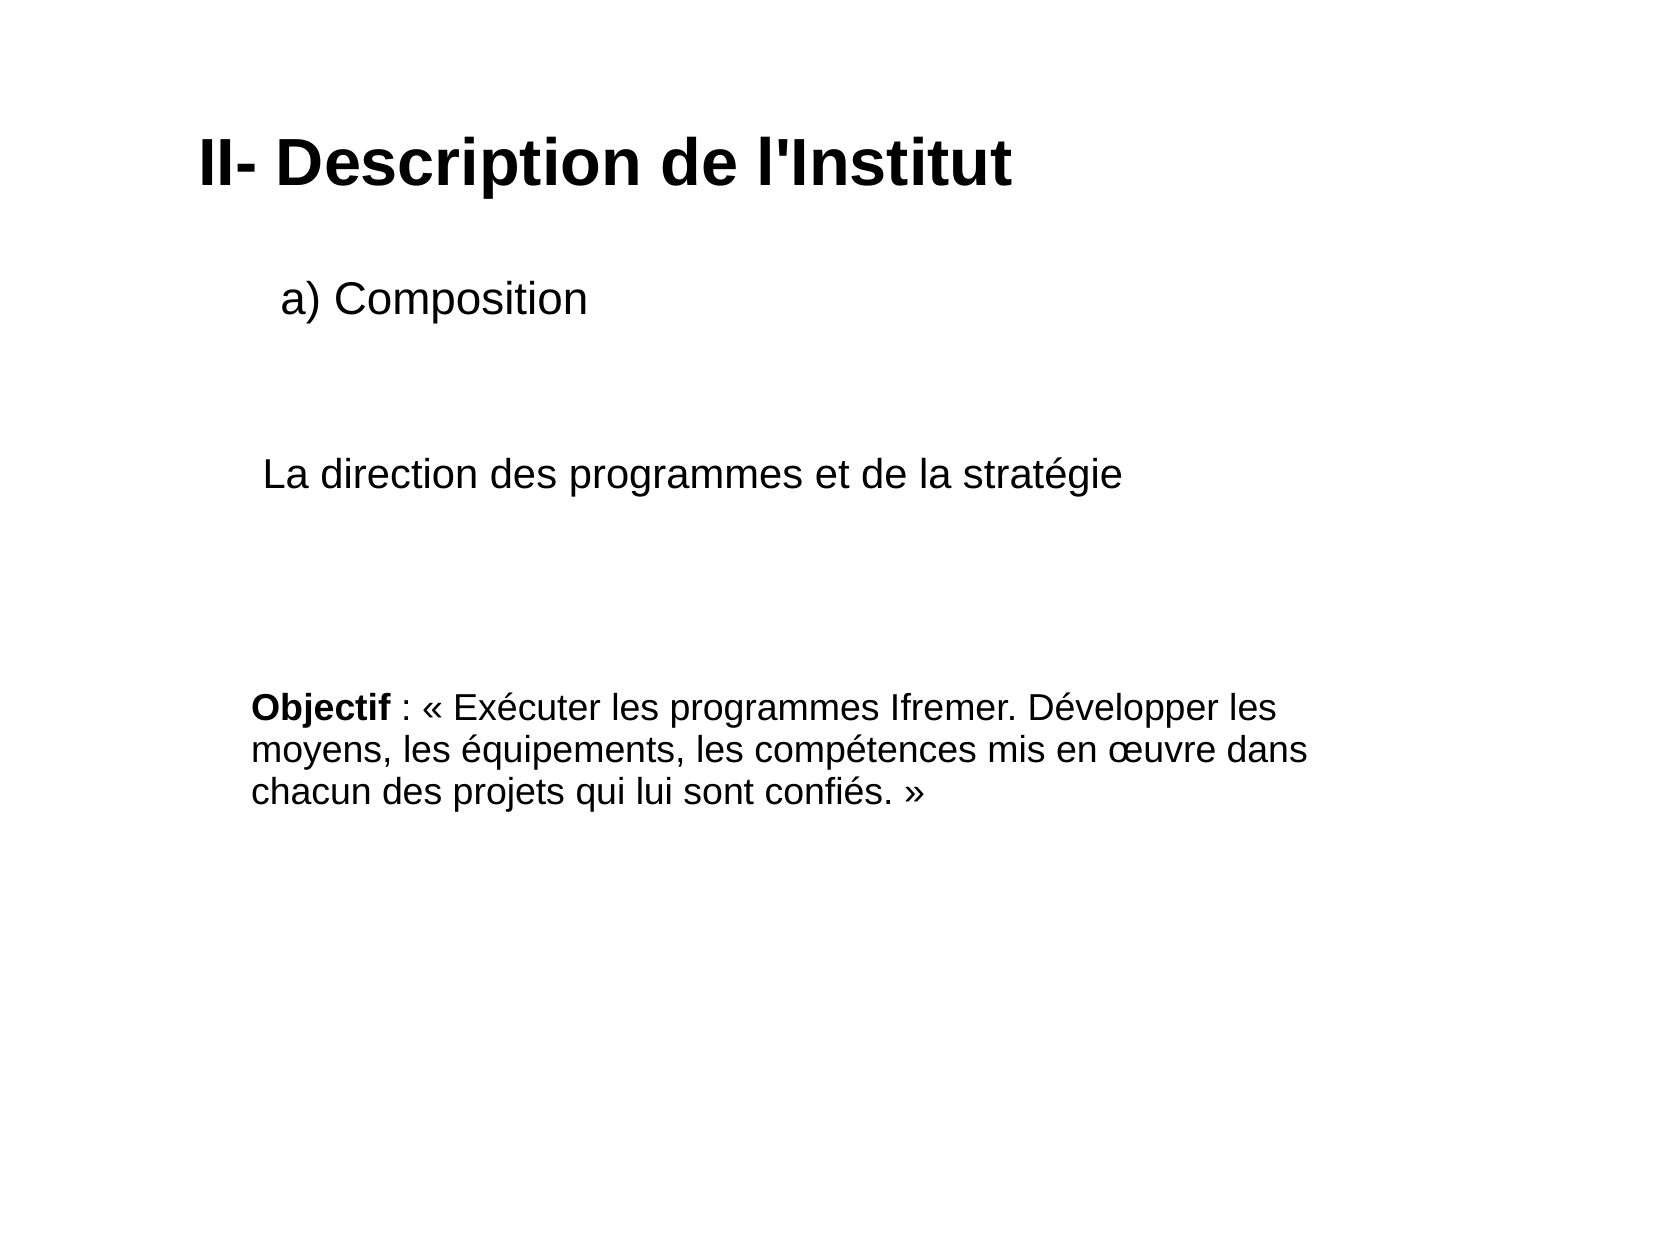

II- Description de l'Institut
a) Composition
 La direction des programmes et de la stratégie
Objectif : « Exécuter les programmes Ifremer. Développer les moyens, les équipements, les compétences mis en œuvre dans chacun des projets qui lui sont confiés. »